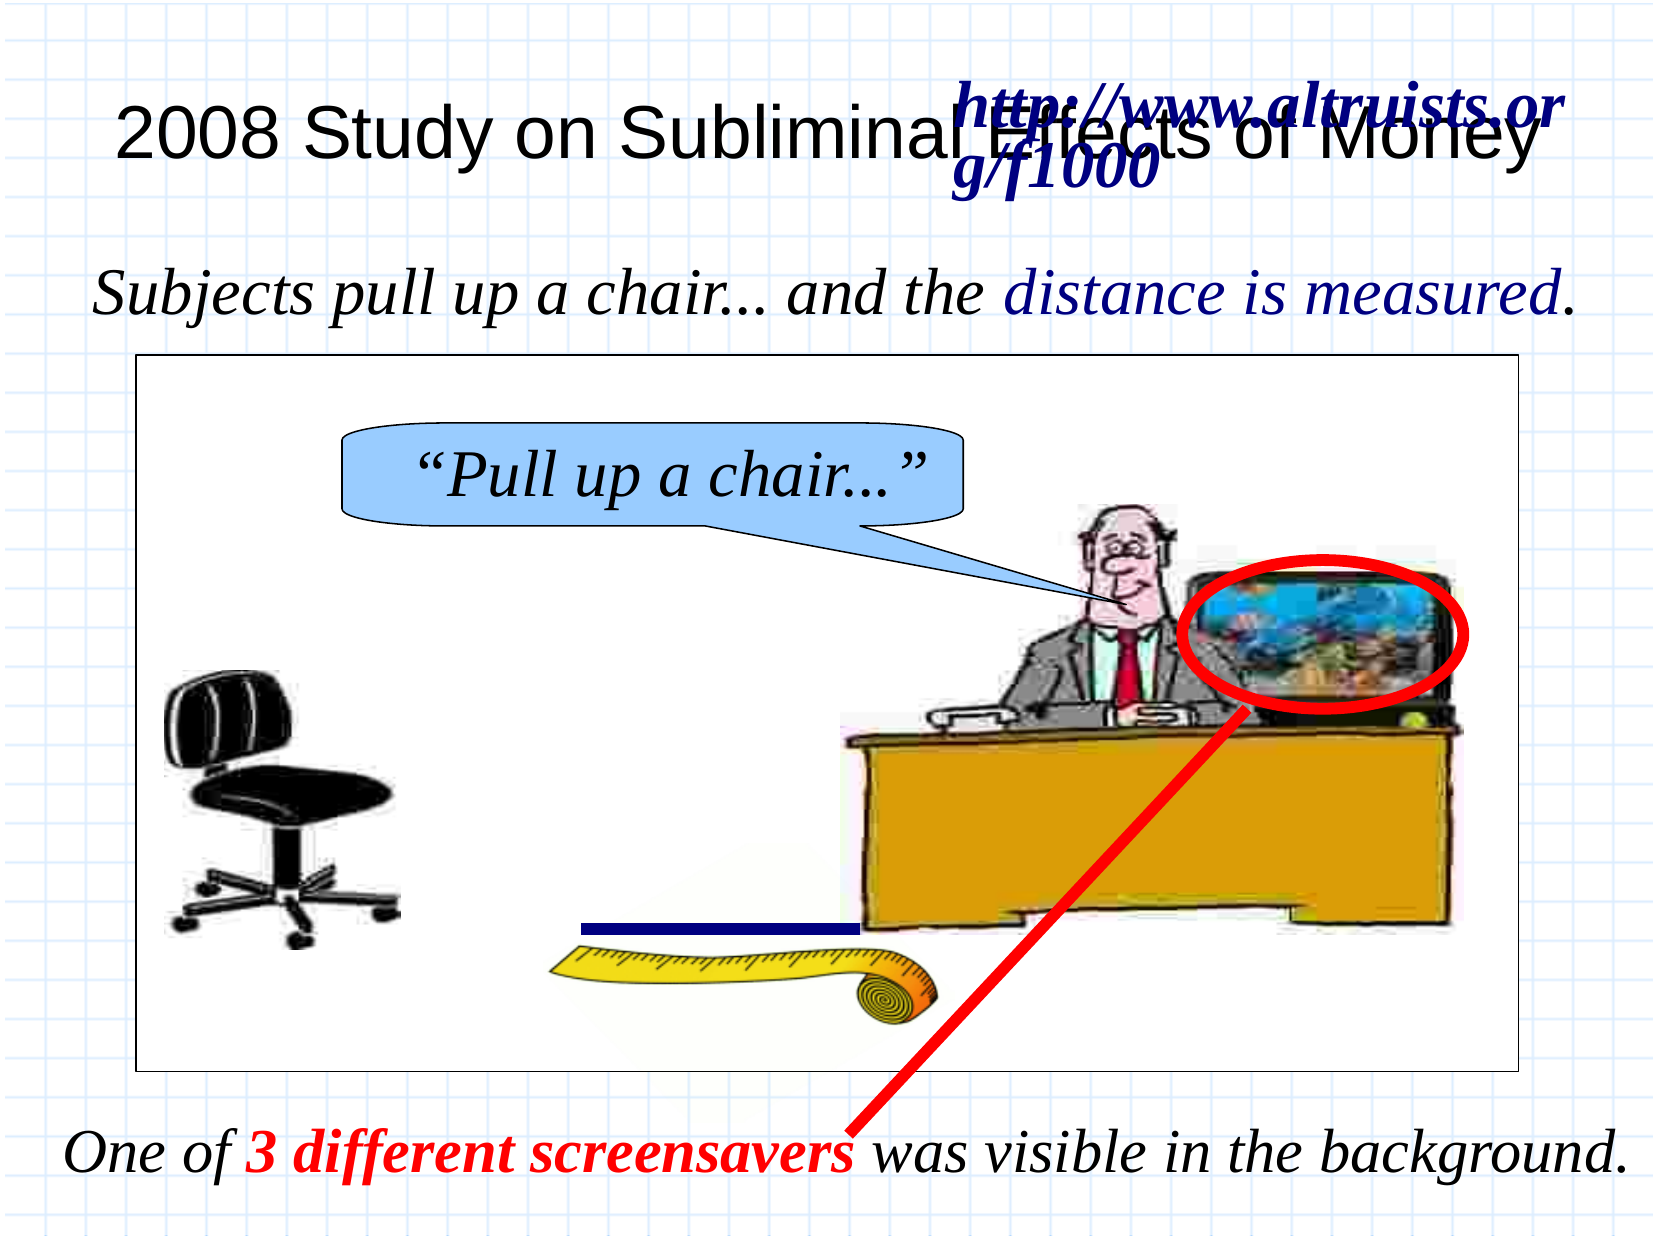

2008 Study on Subliminal Effects of Money
http://www.altruists.org/f1000
Subjects pull up a chair... and the distance is measured.
“Pull up a chair...”
One of 3 different screensavers was visible in the background.